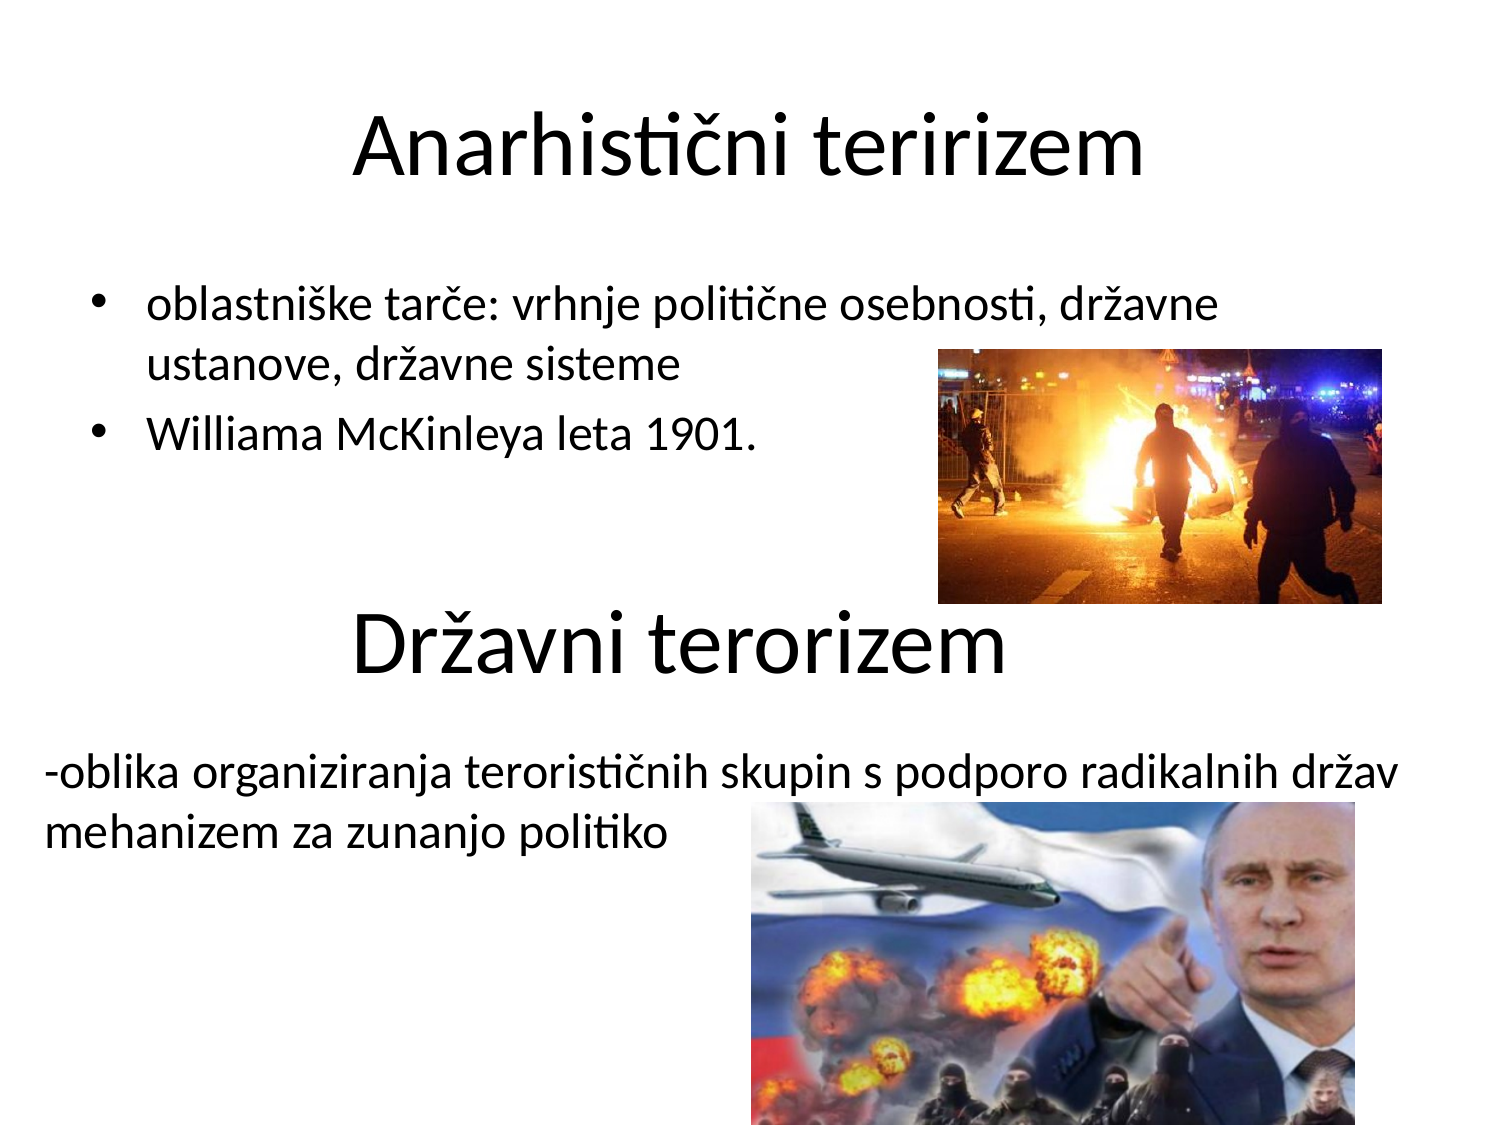

# Anarhistični teririzem
oblastniške tarče: vrhnje politične osebnosti, državne ustanove, državne sisteme
Williama McKinleya leta 1901.
Državni terorizem
-oblika organiziranja terorističnih skupin s podporo radikalnih držav
mehanizem za zunanjo politiko